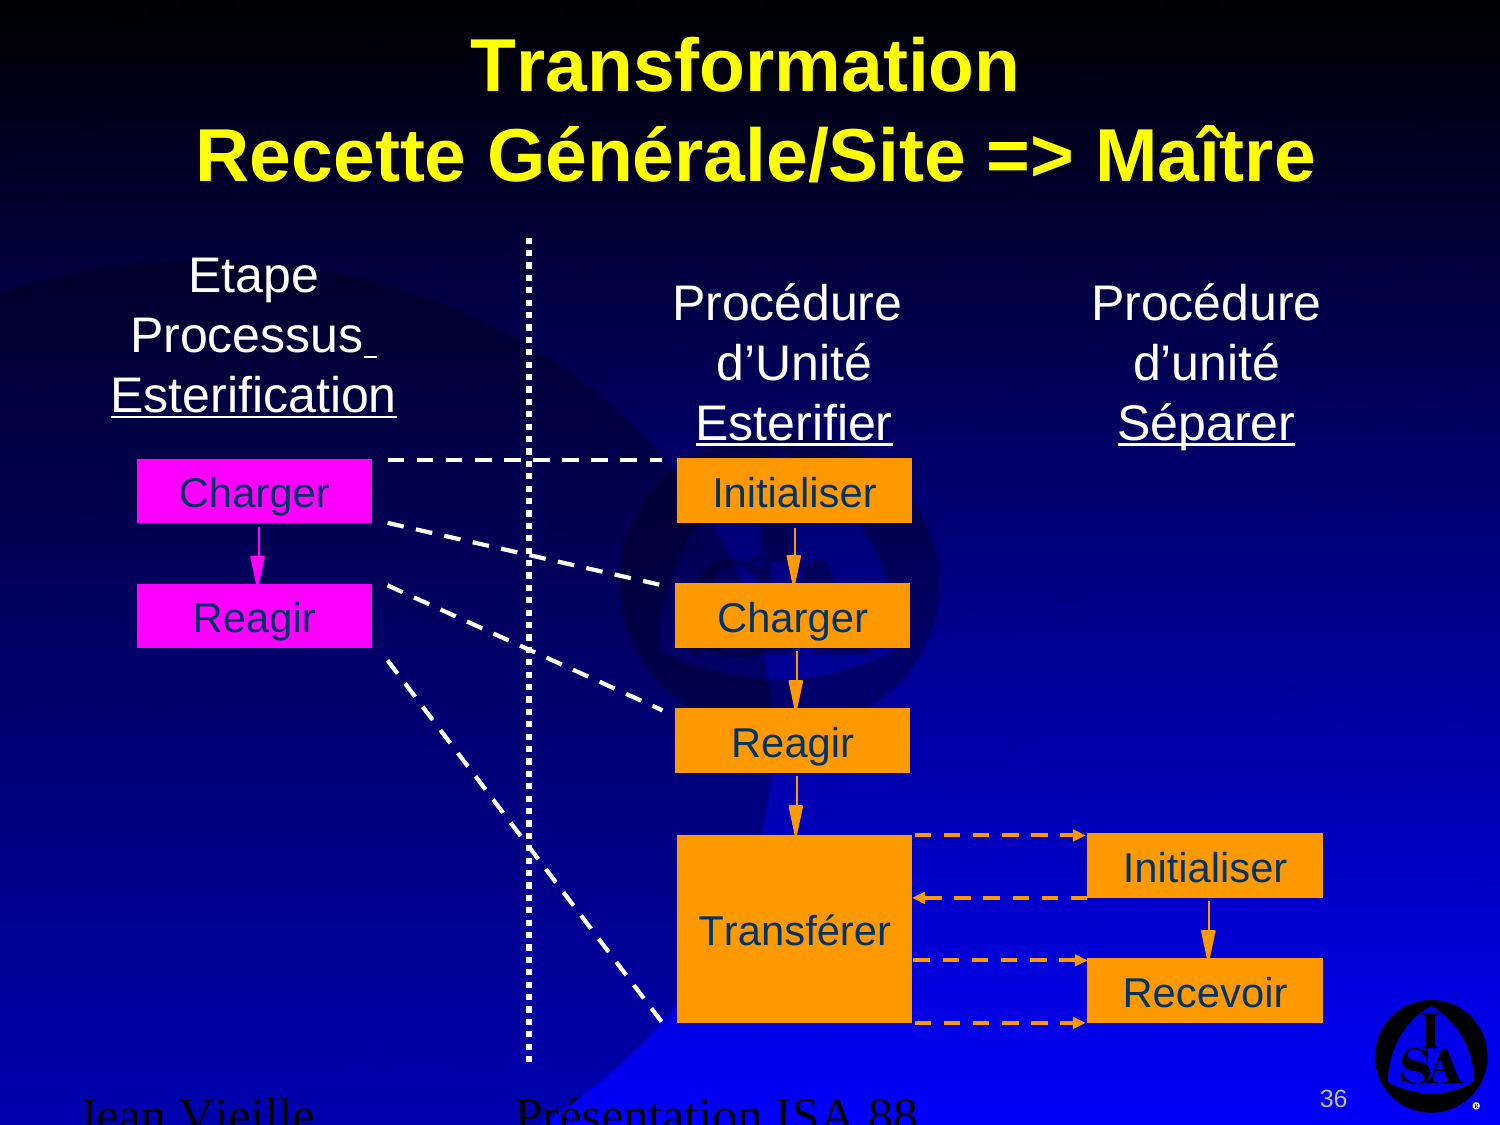

# Transformation Recette Générale/Site => Maître
Etape
Processus
Esterification
Charger
Reagir
Procédure
d’Unité
Esterifier
Initialiser
Charger
Reagir
Transférer
Procédure
d’unité
Séparer
Initialiser
Recevoir